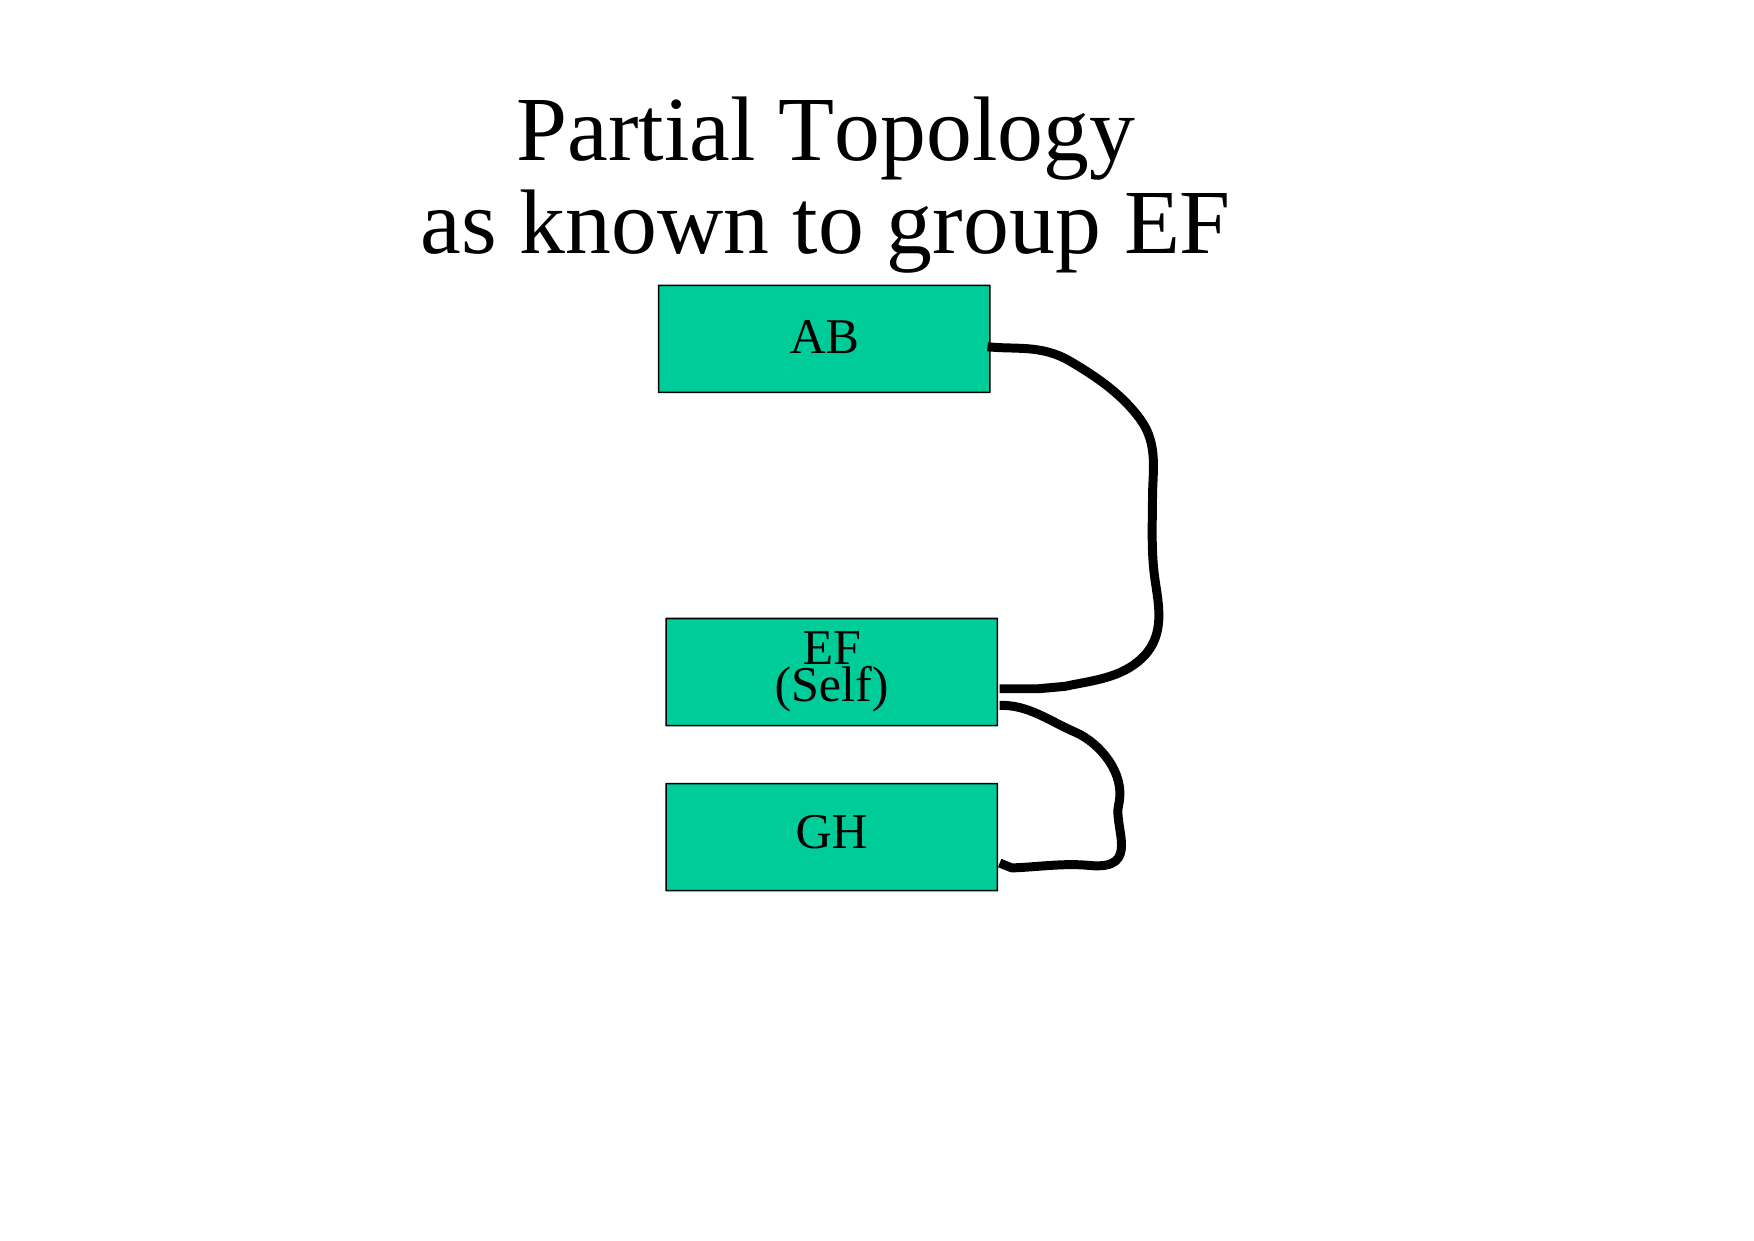

Partial Topology
as known to group EF
AB
EF
(Self)‏
GH